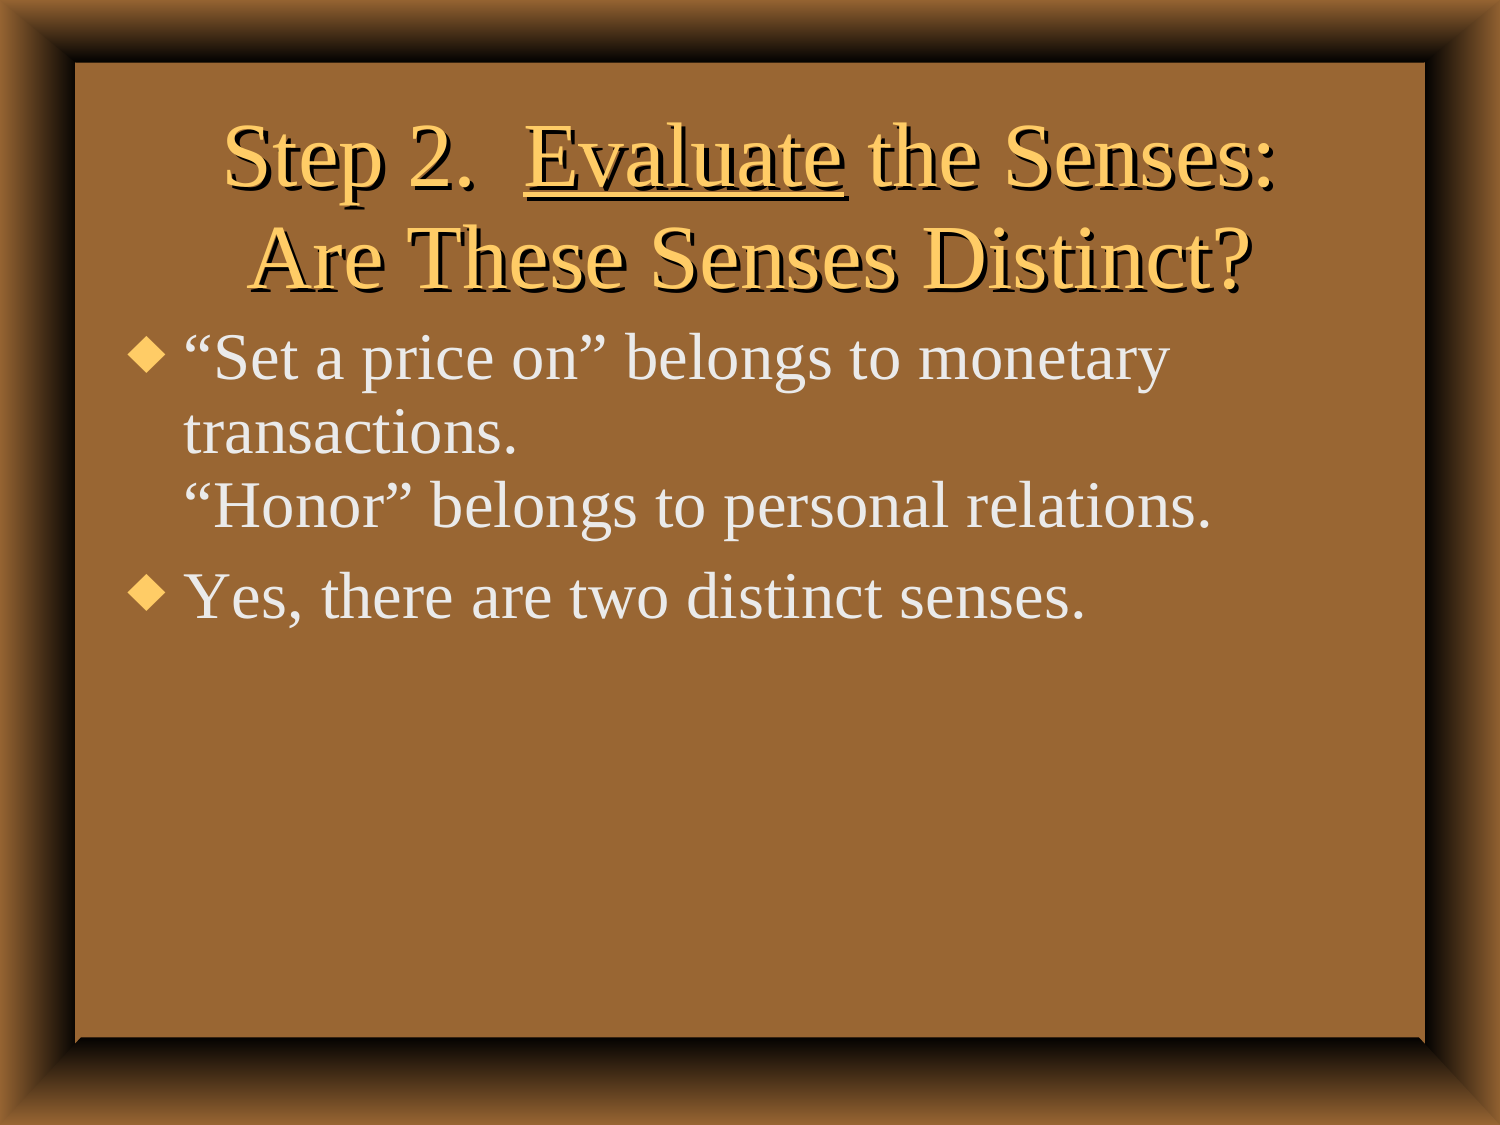

# Step 2. Evaluate the Senses: Are These Senses Distinct?
“Set a price on” belongs to monetary transactions.
“Honor” belongs to personal relations.
Yes, there are two distinct senses.